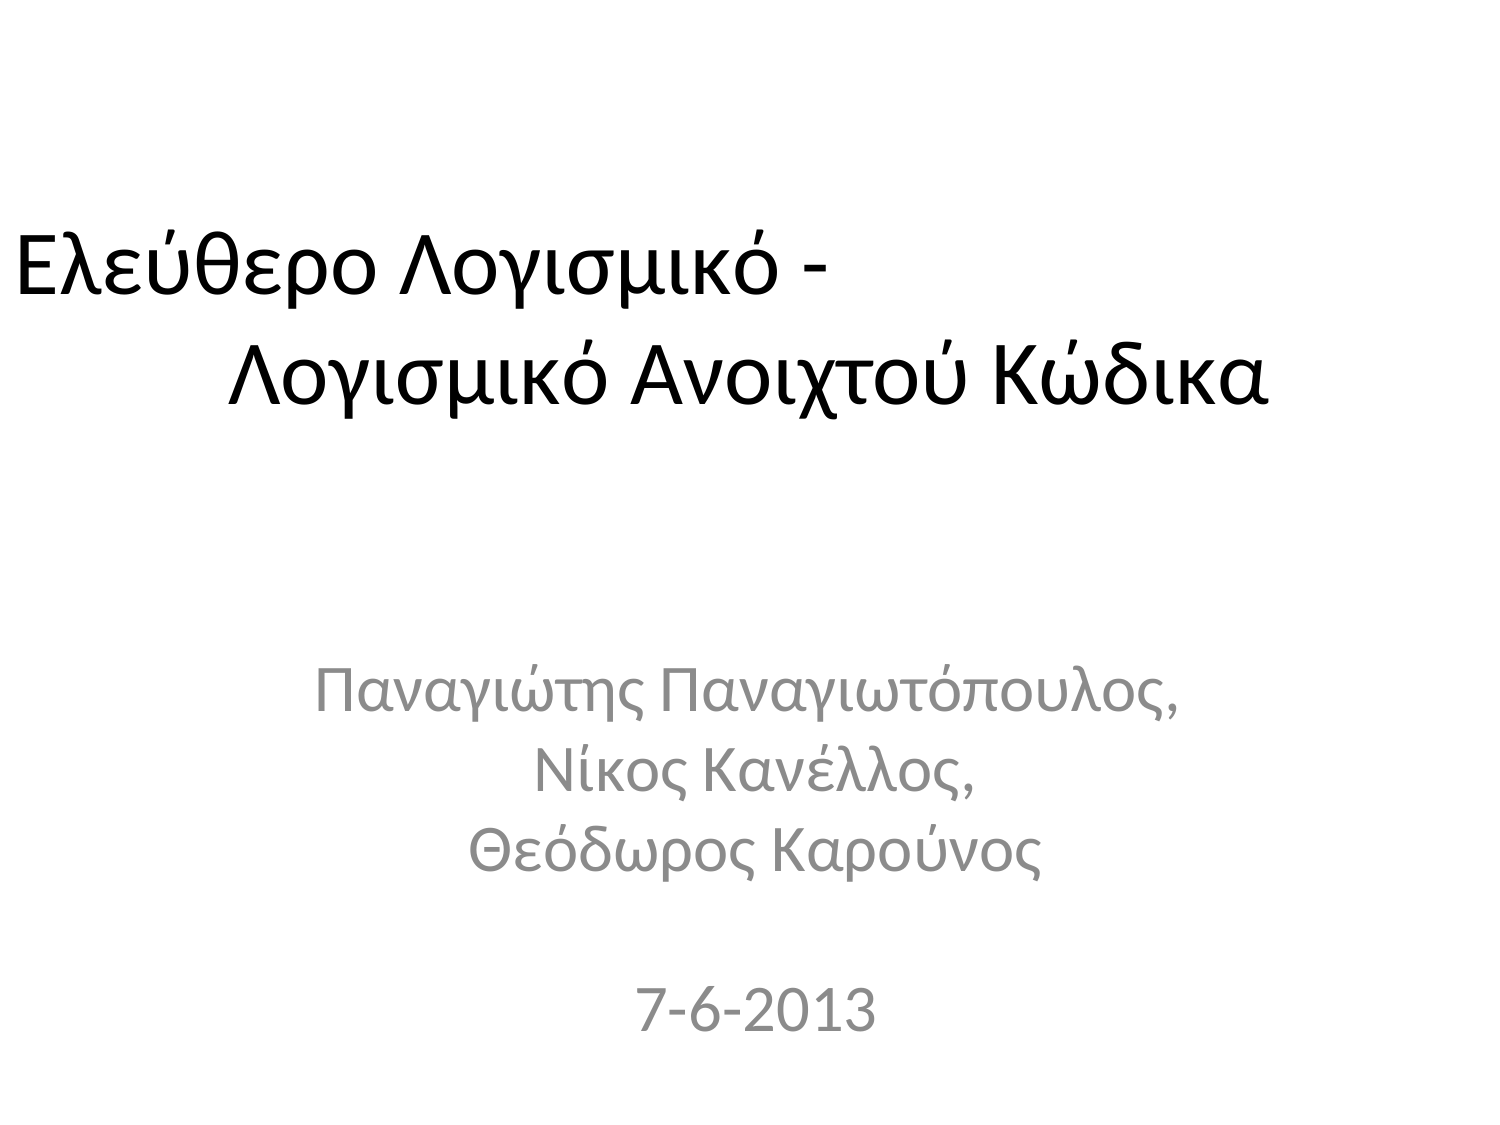

Ελεύθερο Λογισμικό -
Λογισμικό Ανοιχτού Κώδικα
Παναγιώτης Παναγιωτόπουλος,
Νίκος Κανέλλος,
Θεόδωρος Καρούνος
7-6-2013